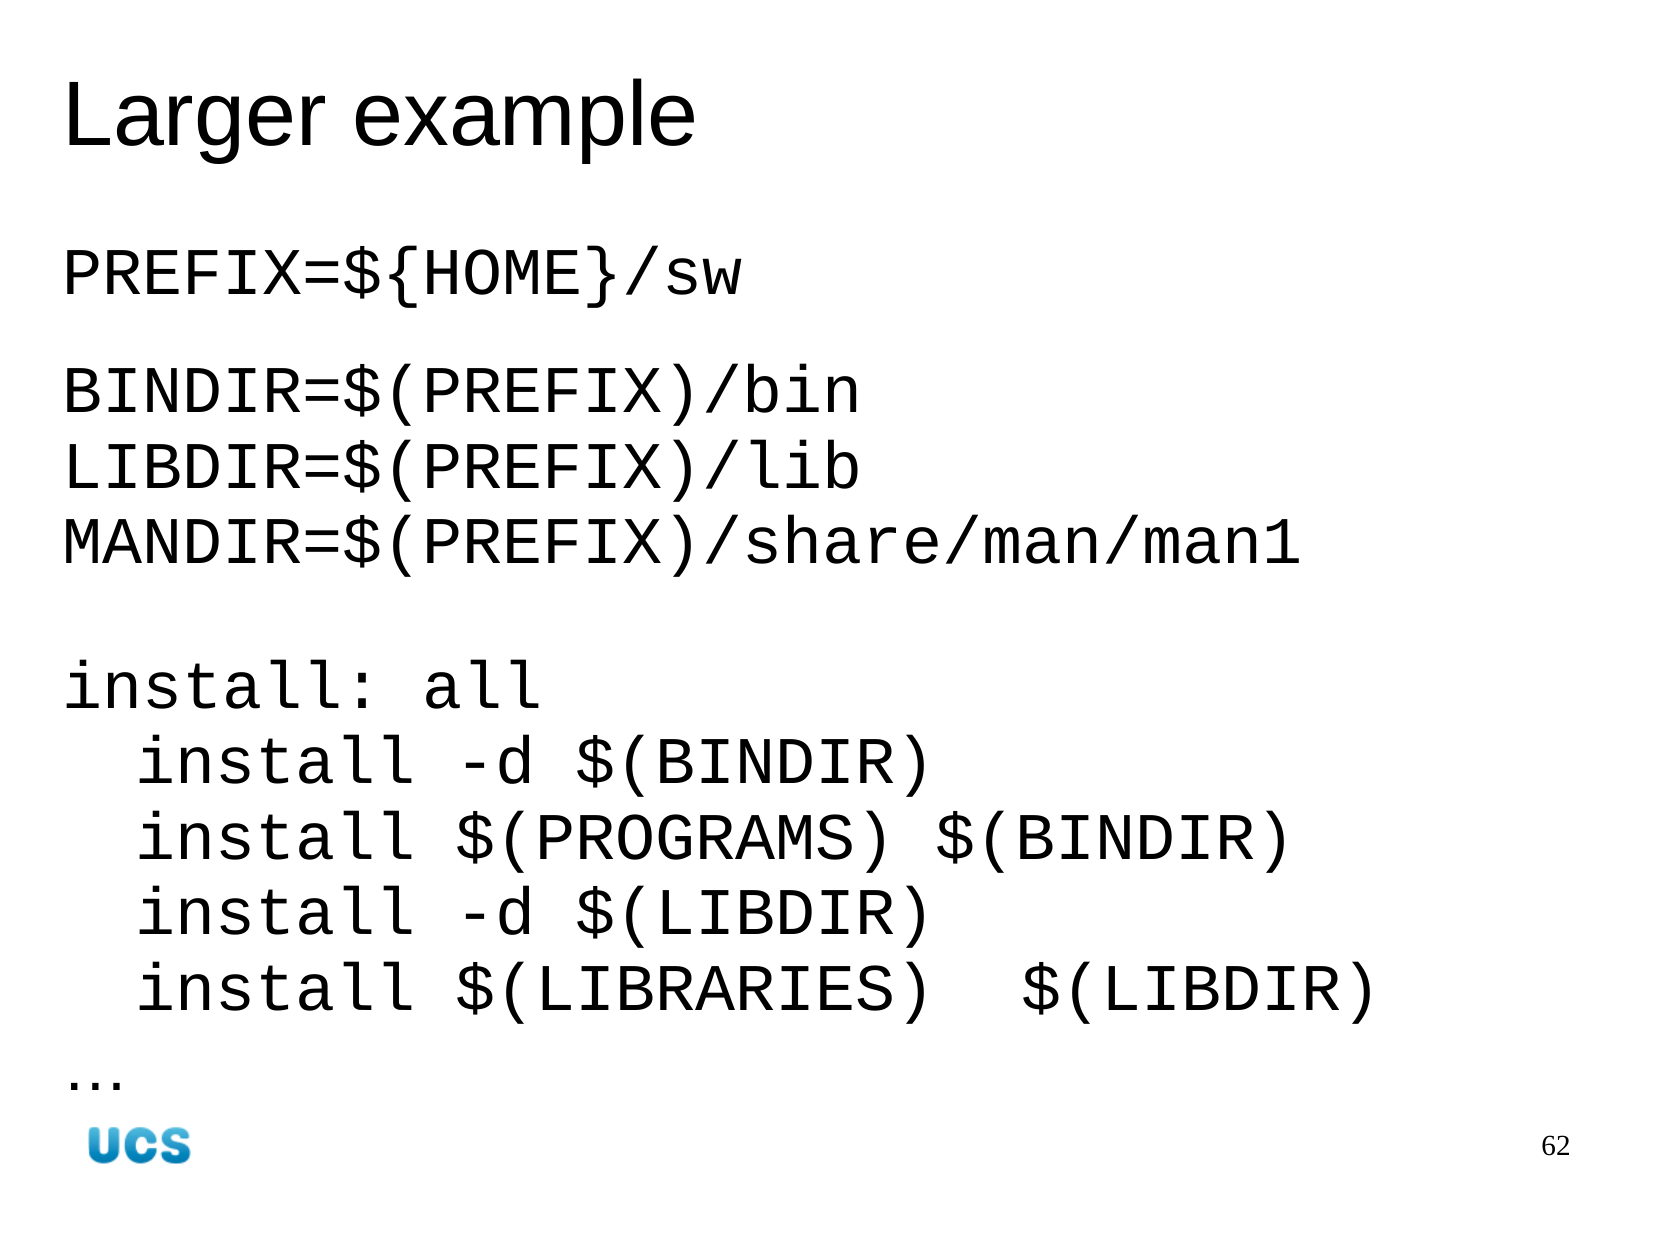

Larger example
PREFIX=${HOME}/sw
BINDIR=$(PREFIX)/bin
LIBDIR=$(PREFIX)/lib
MANDIR=$(PREFIX)/share/man/man1
install: all
	install -d $(BINDIR)
	install $(PROGRAMS) $(BINDIR)
	install -d $(LIBDIR)
	install $(LIBRARIES) 	$(LIBDIR)
…
62